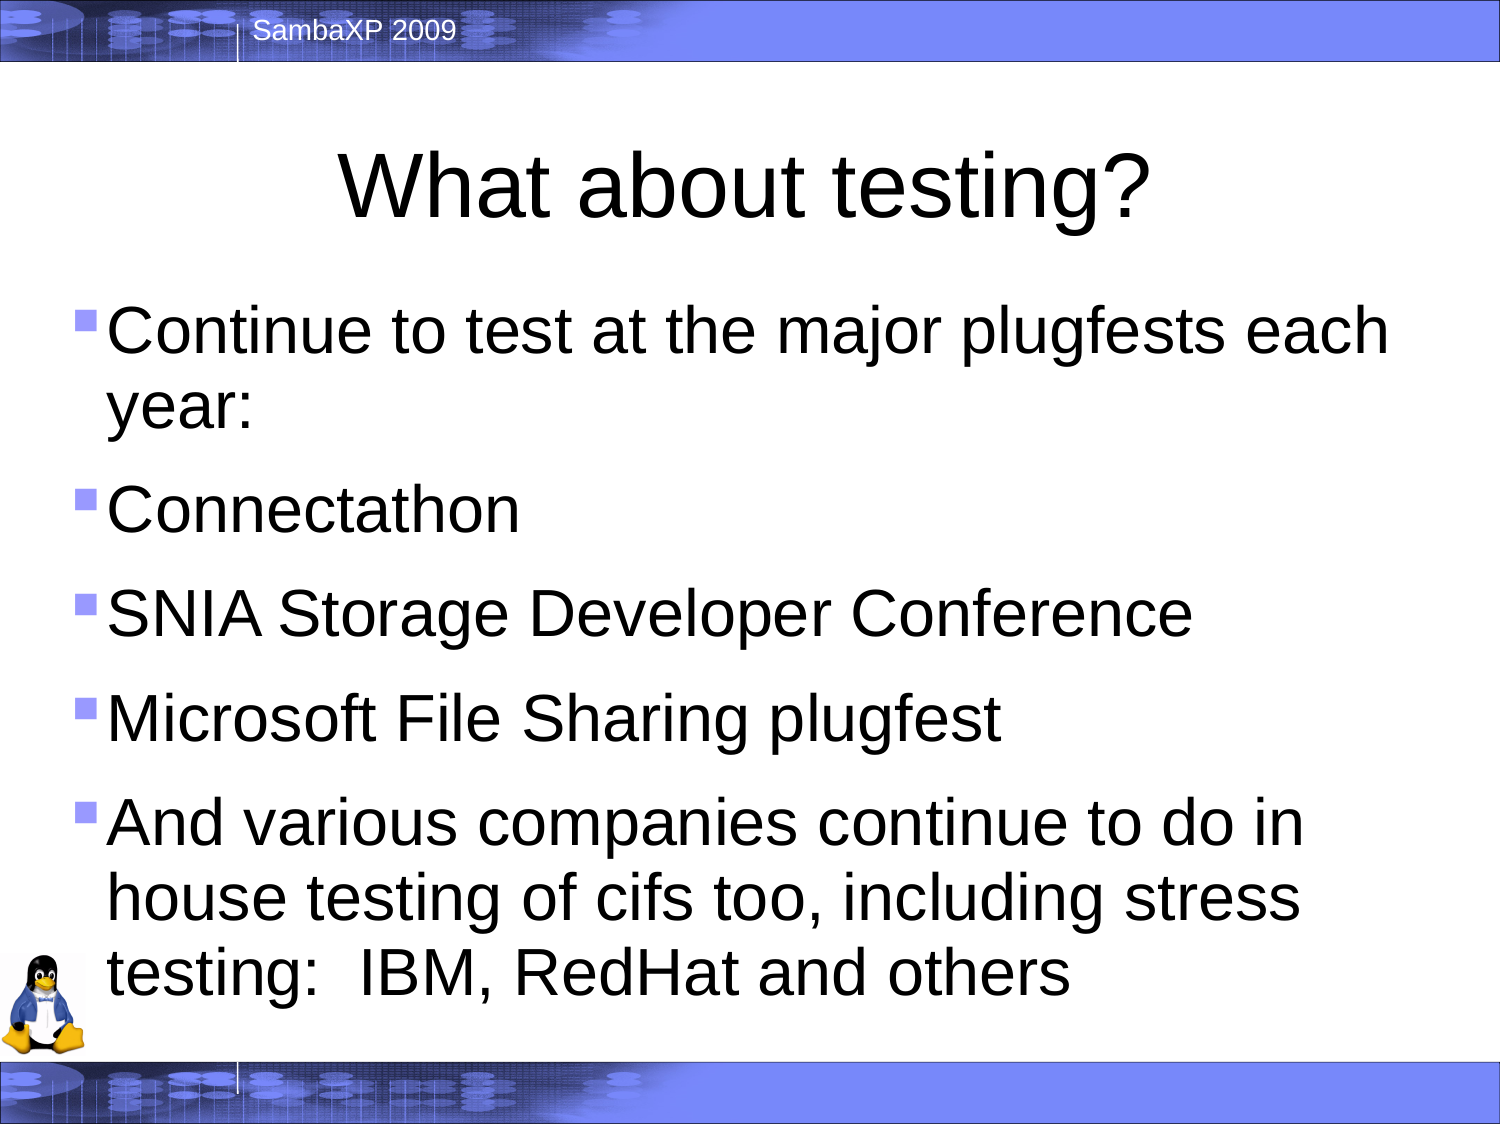

# What about testing?
Continue to test at the major plugfests each year:
Connectathon
SNIA Storage Developer Conference
Microsoft File Sharing plugfest
And various companies continue to do in house testing of cifs too, including stress testing: IBM, RedHat and others